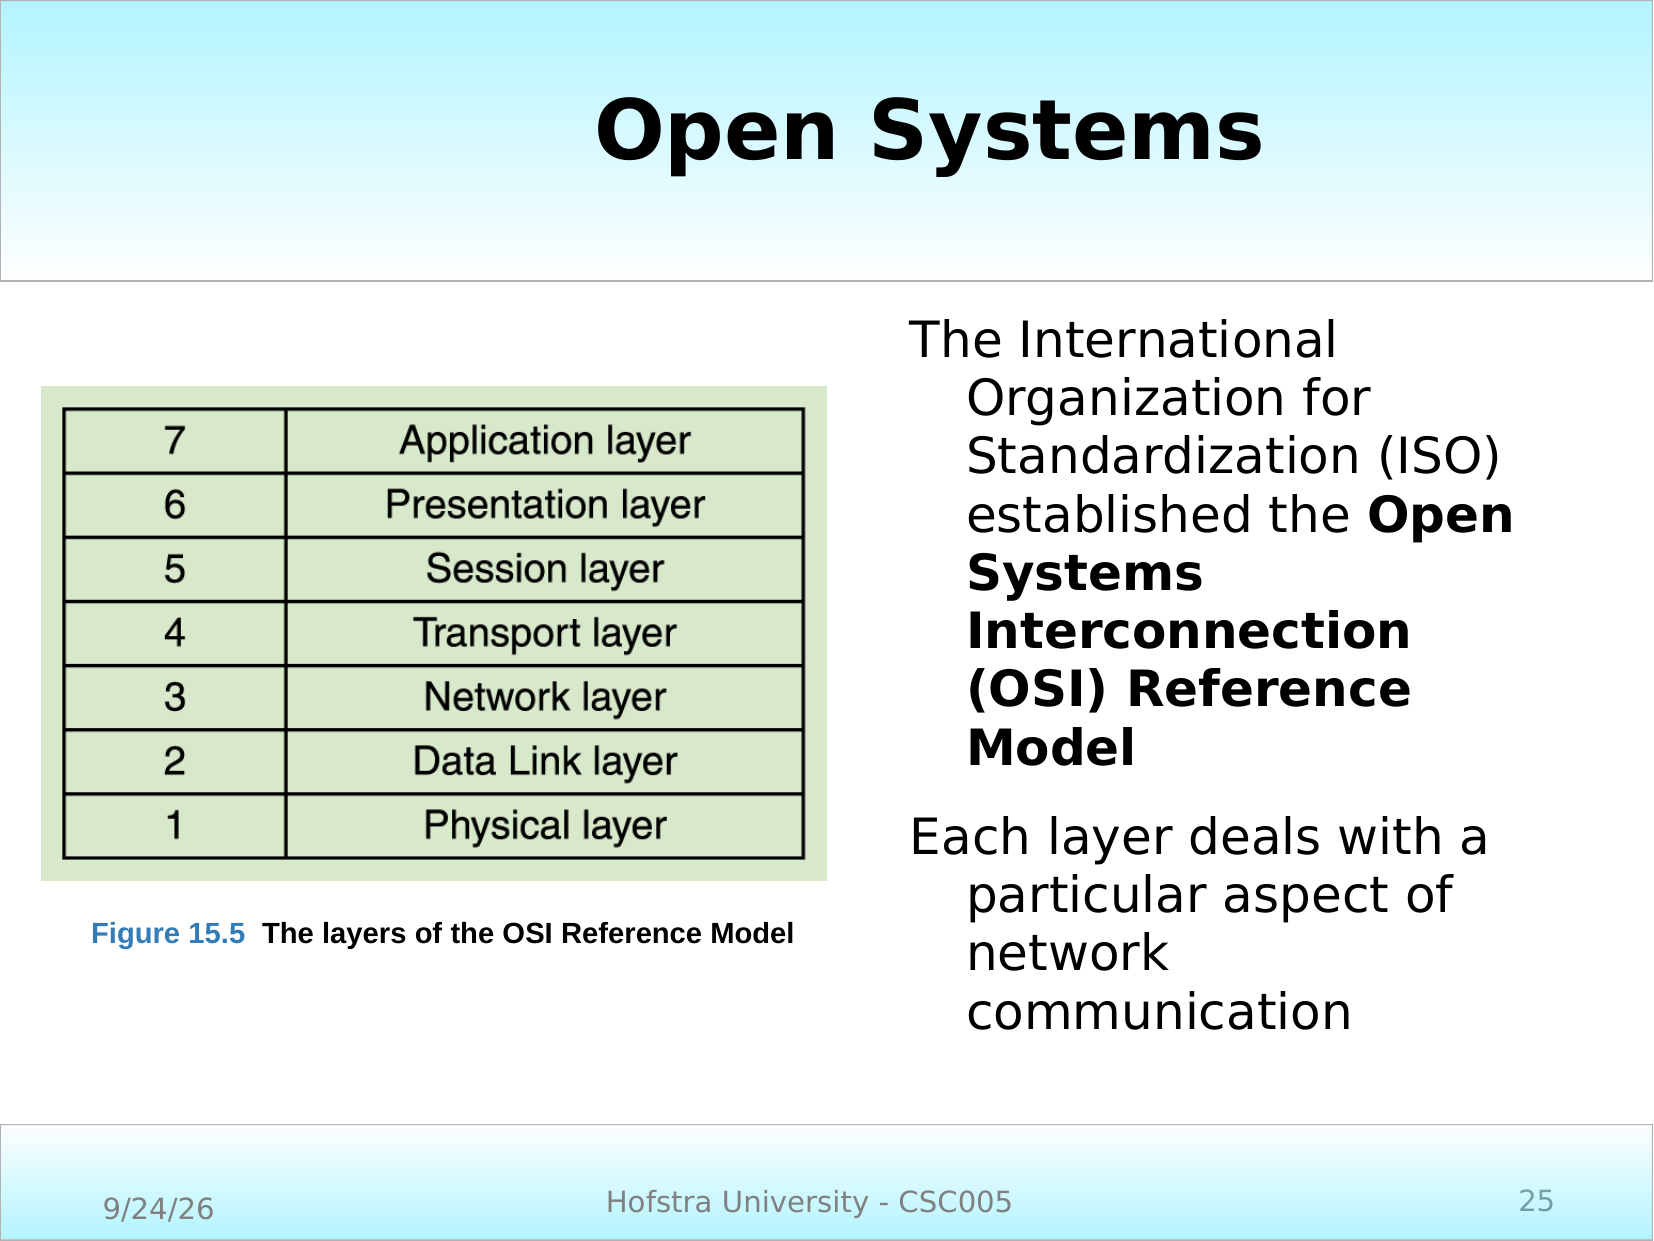

# Open Systems
The International Organization for Standardization (ISO) established the Open Systems Interconnection (OSI) Reference Model
Each layer deals with a particular aspect of network communication
Figure 15.5 The layers of the OSI Reference Model
25
Hofstra University - CSC005